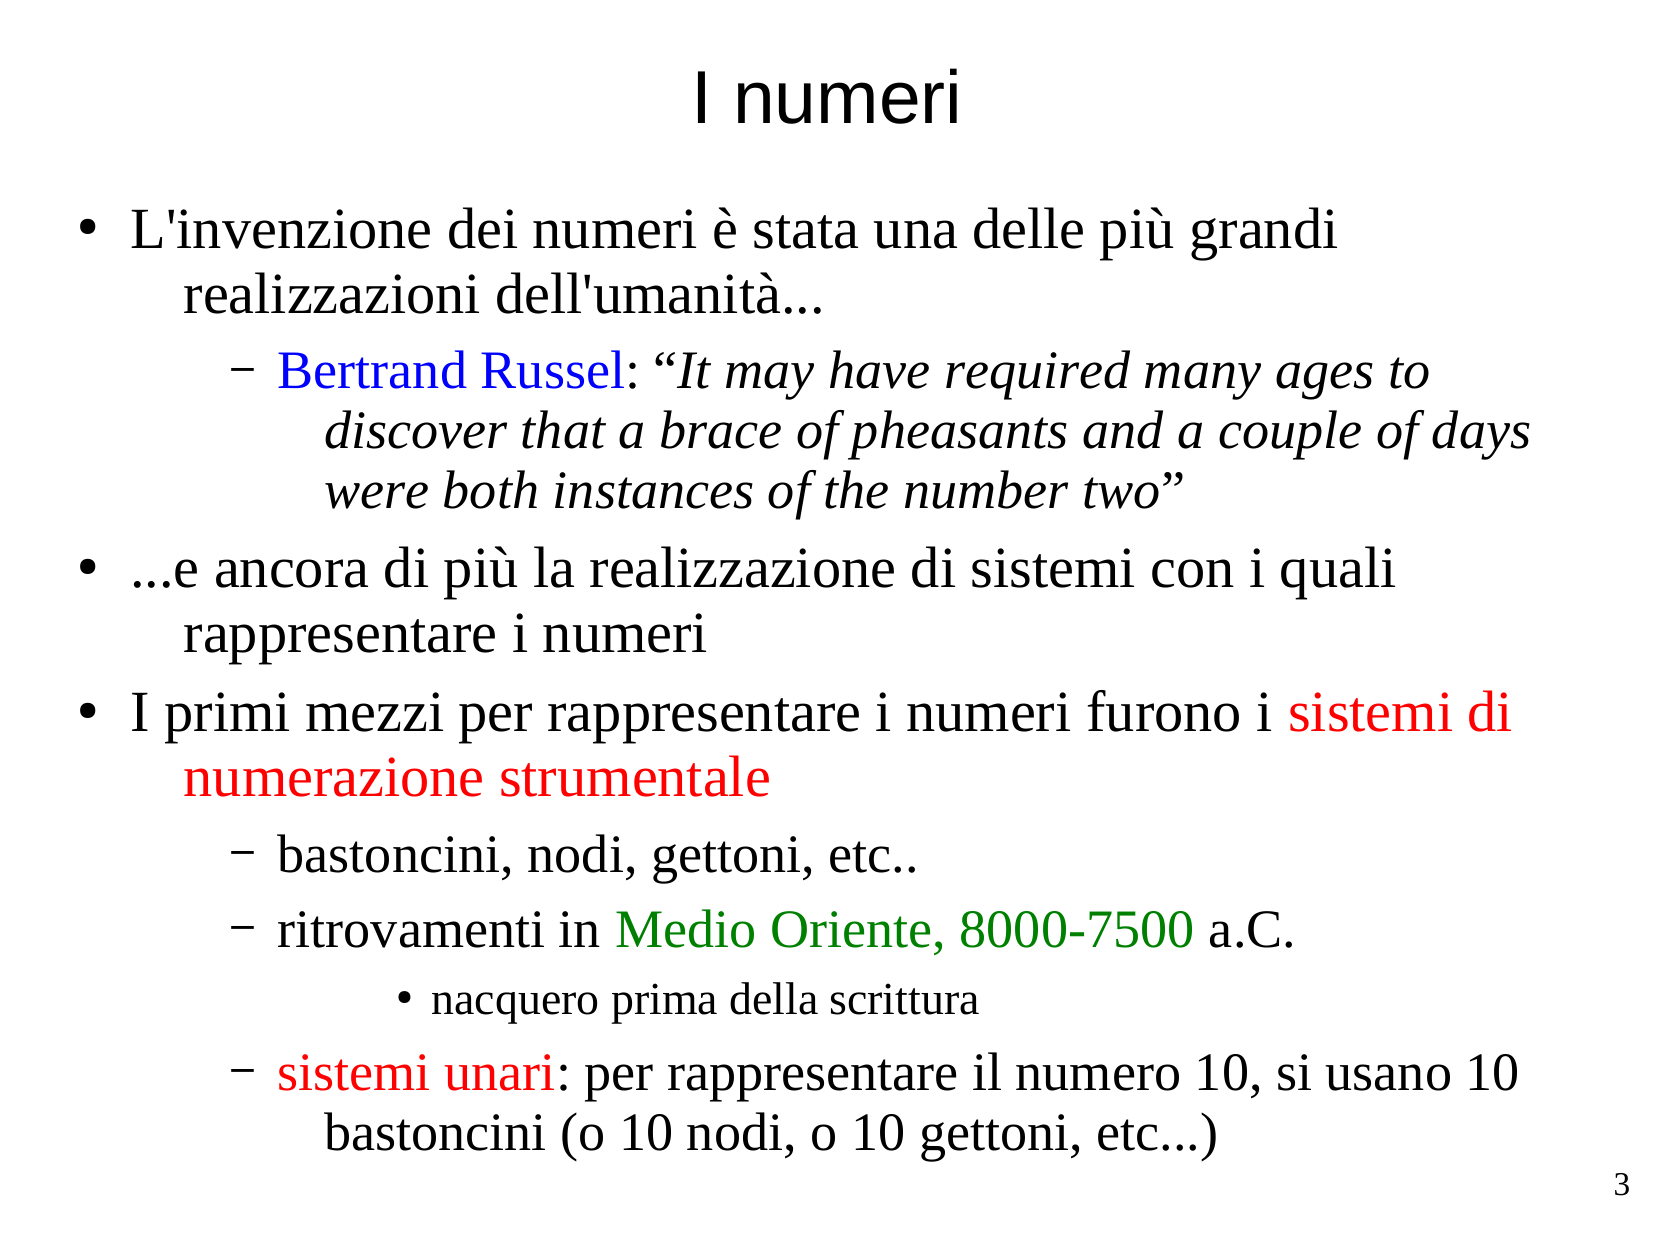

# I numeri
L'invenzione dei numeri è stata una delle più grandi realizzazioni dell'umanità...
Bertrand Russel: “It may have required many ages to discover that a brace of pheasants and a couple of days were both instances of the number two”
...e ancora di più la realizzazione di sistemi con i quali rappresentare i numeri
I primi mezzi per rappresentare i numeri furono i sistemi di numerazione strumentale
bastoncini, nodi, gettoni, etc..
ritrovamenti in Medio Oriente, 8000-7500 a.C.
nacquero prima della scrittura
sistemi unari: per rappresentare il numero 10, si usano 10 bastoncini (o 10 nodi, o 10 gettoni, etc...)